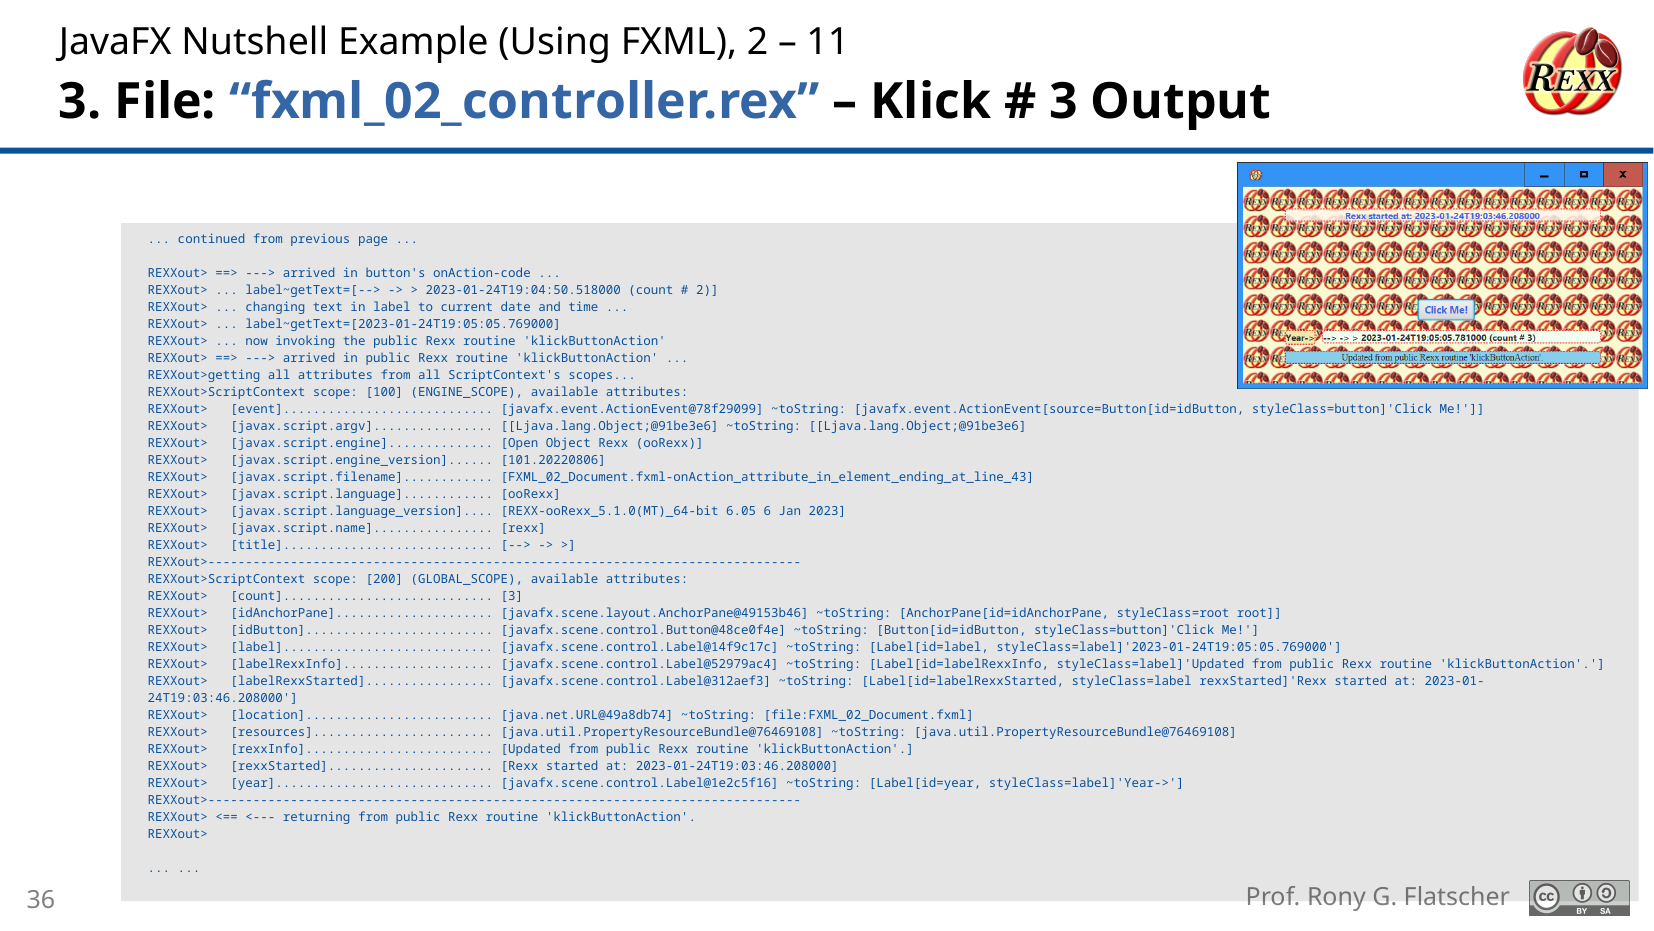

# JavaFX Nutshell Example (Using FXML), 2 – 11 3. File: “fxml_02_controller.rex” – Klick # 3 Output
... continued from previous page ...
REXXout> ==> ---> arrived in button's onAction-code ...
REXXout> ... label~getText=[--> -> > 2023-01-24T19:04:50.518000 (count # 2)]
REXXout> ... changing text in label to current date and time ...
REXXout> ... label~getText=[2023-01-24T19:05:05.769000]
REXXout> ... now invoking the public Rexx routine 'klickButtonAction'
REXXout> ==> ---> arrived in public Rexx routine 'klickButtonAction' ...
REXXout>getting all attributes from all ScriptContext's scopes...
REXXout>ScriptContext scope: [100] (ENGINE_SCOPE), available attributes:
REXXout> [event]............................ [javafx.event.ActionEvent@78f29099] ~toString: [javafx.event.ActionEvent[source=Button[id=idButton, styleClass=button]'Click Me!']]
REXXout> [javax.script.argv]................ [[Ljava.lang.Object;@91be3e6] ~toString: [[Ljava.lang.Object;@91be3e6]
REXXout> [javax.script.engine].............. [Open Object Rexx (ooRexx)]
REXXout> [javax.script.engine_version]...... [101.20220806]
REXXout> [javax.script.filename]............ [FXML_02_Document.fxml-onAction_attribute_in_element_ending_at_line_43]
REXXout> [javax.script.language]............ [ooRexx]
REXXout> [javax.script.language_version].... [REXX-ooRexx_5.1.0(MT)_64-bit 6.05 6 Jan 2023]
REXXout> [javax.script.name]................ [rexx]
REXXout> [title]............................ [--> -> >]
REXXout>-------------------------------------------------------------------------------
REXXout>ScriptContext scope: [200] (GLOBAL_SCOPE), available attributes:
REXXout> [count]............................ [3]
REXXout> [idAnchorPane]..................... [javafx.scene.layout.AnchorPane@49153b46] ~toString: [AnchorPane[id=idAnchorPane, styleClass=root root]]
REXXout> [idButton]......................... [javafx.scene.control.Button@48ce0f4e] ~toString: [Button[id=idButton, styleClass=button]'Click Me!']
REXXout> [label]............................ [javafx.scene.control.Label@14f9c17c] ~toString: [Label[id=label, styleClass=label]'2023-01-24T19:05:05.769000']
REXXout> [labelRexxInfo].................... [javafx.scene.control.Label@52979ac4] ~toString: [Label[id=labelRexxInfo, styleClass=label]'Updated from public Rexx routine 'klickButtonAction'.']
REXXout> [labelRexxStarted]................. [javafx.scene.control.Label@312aef3] ~toString: [Label[id=labelRexxStarted, styleClass=label rexxStarted]'Rexx started at: 2023-01-24T19:03:46.208000']
REXXout> [location]......................... [java.net.URL@49a8db74] ~toString: [file:FXML_02_Document.fxml]
REXXout> [resources]........................ [java.util.PropertyResourceBundle@76469108] ~toString: [java.util.PropertyResourceBundle@76469108]
REXXout> [rexxInfo]......................... [Updated from public Rexx routine 'klickButtonAction'.]
REXXout> [rexxStarted]...................... [Rexx started at: 2023-01-24T19:03:46.208000]
REXXout> [year]............................. [javafx.scene.control.Label@1e2c5f16] ~toString: [Label[id=year, styleClass=label]'Year->']
REXXout>-------------------------------------------------------------------------------
REXXout> <== <--- returning from public Rexx routine 'klickButtonAction'.
REXXout>
... ...